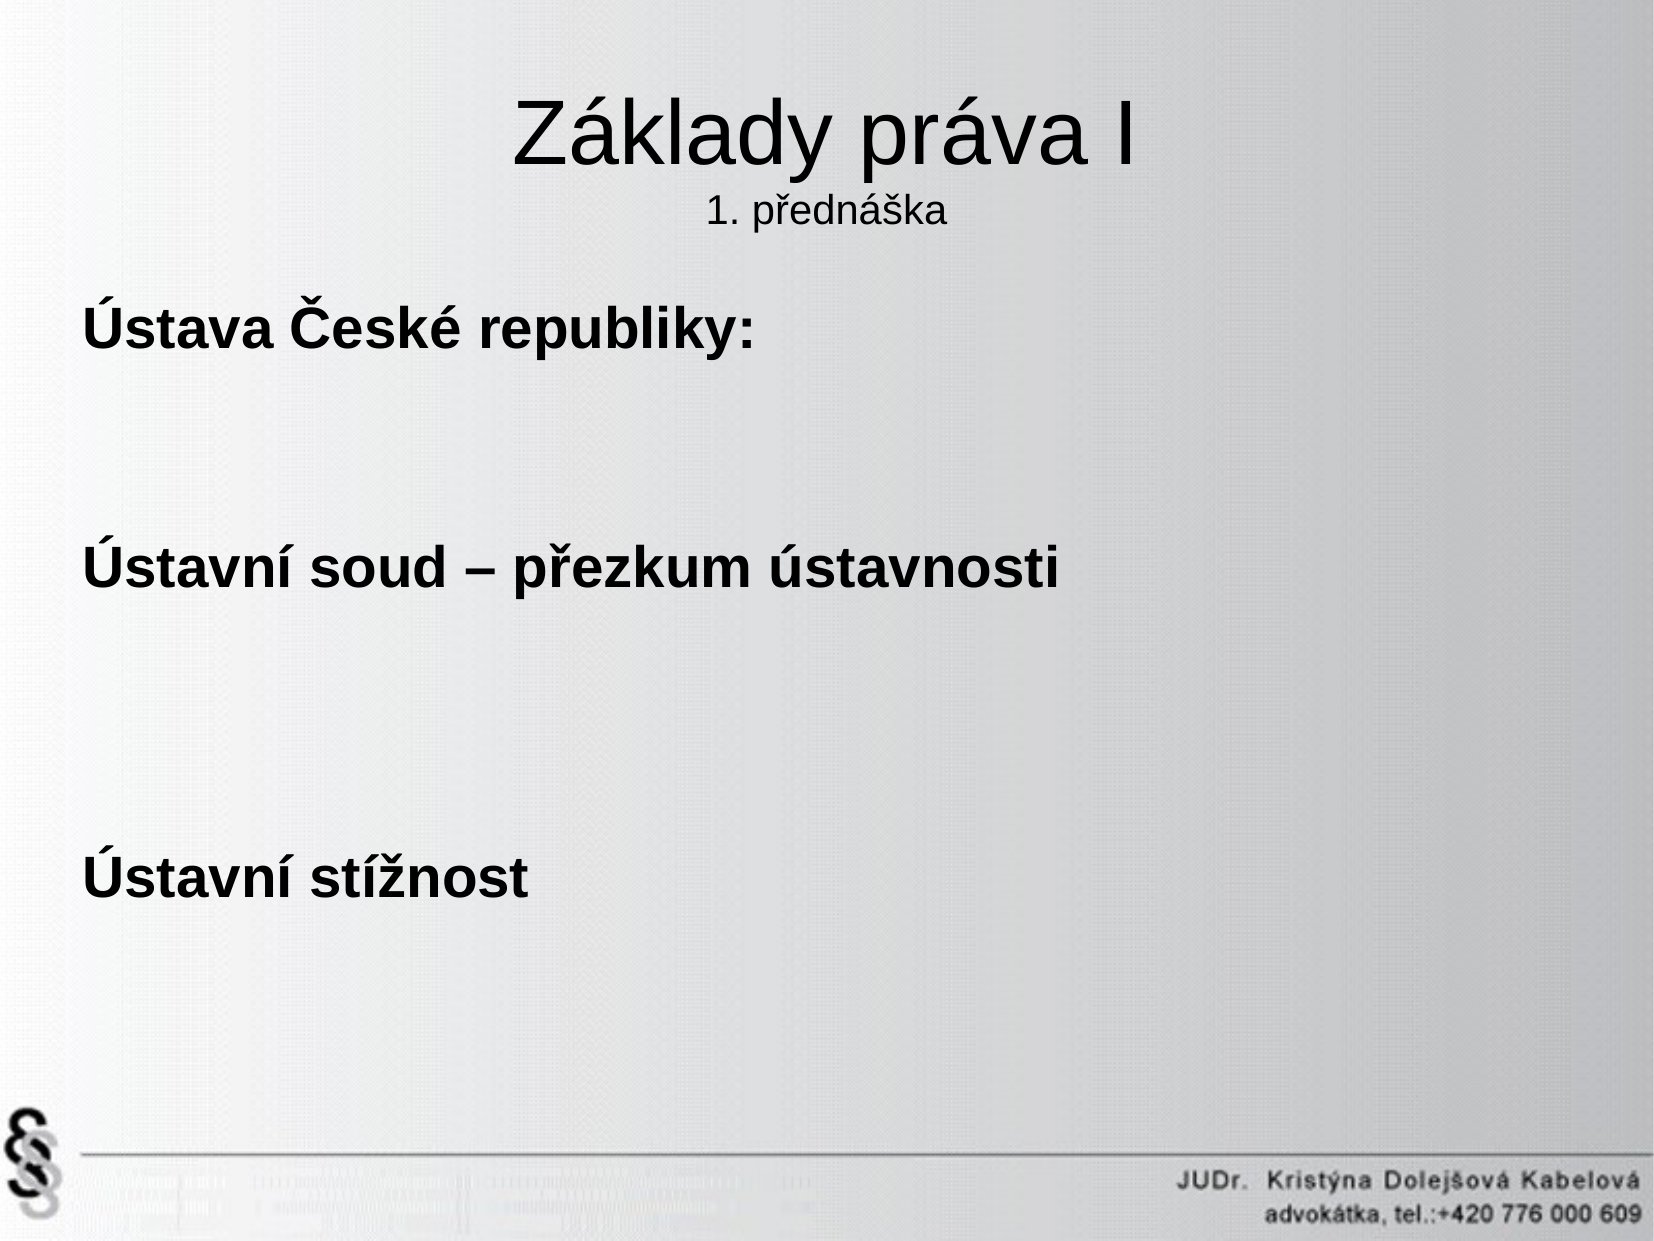

Základy práva I
1. přednáška
Ústava České republiky:
Ústavní soud – přezkum ústavnosti
Ústavní stížnost